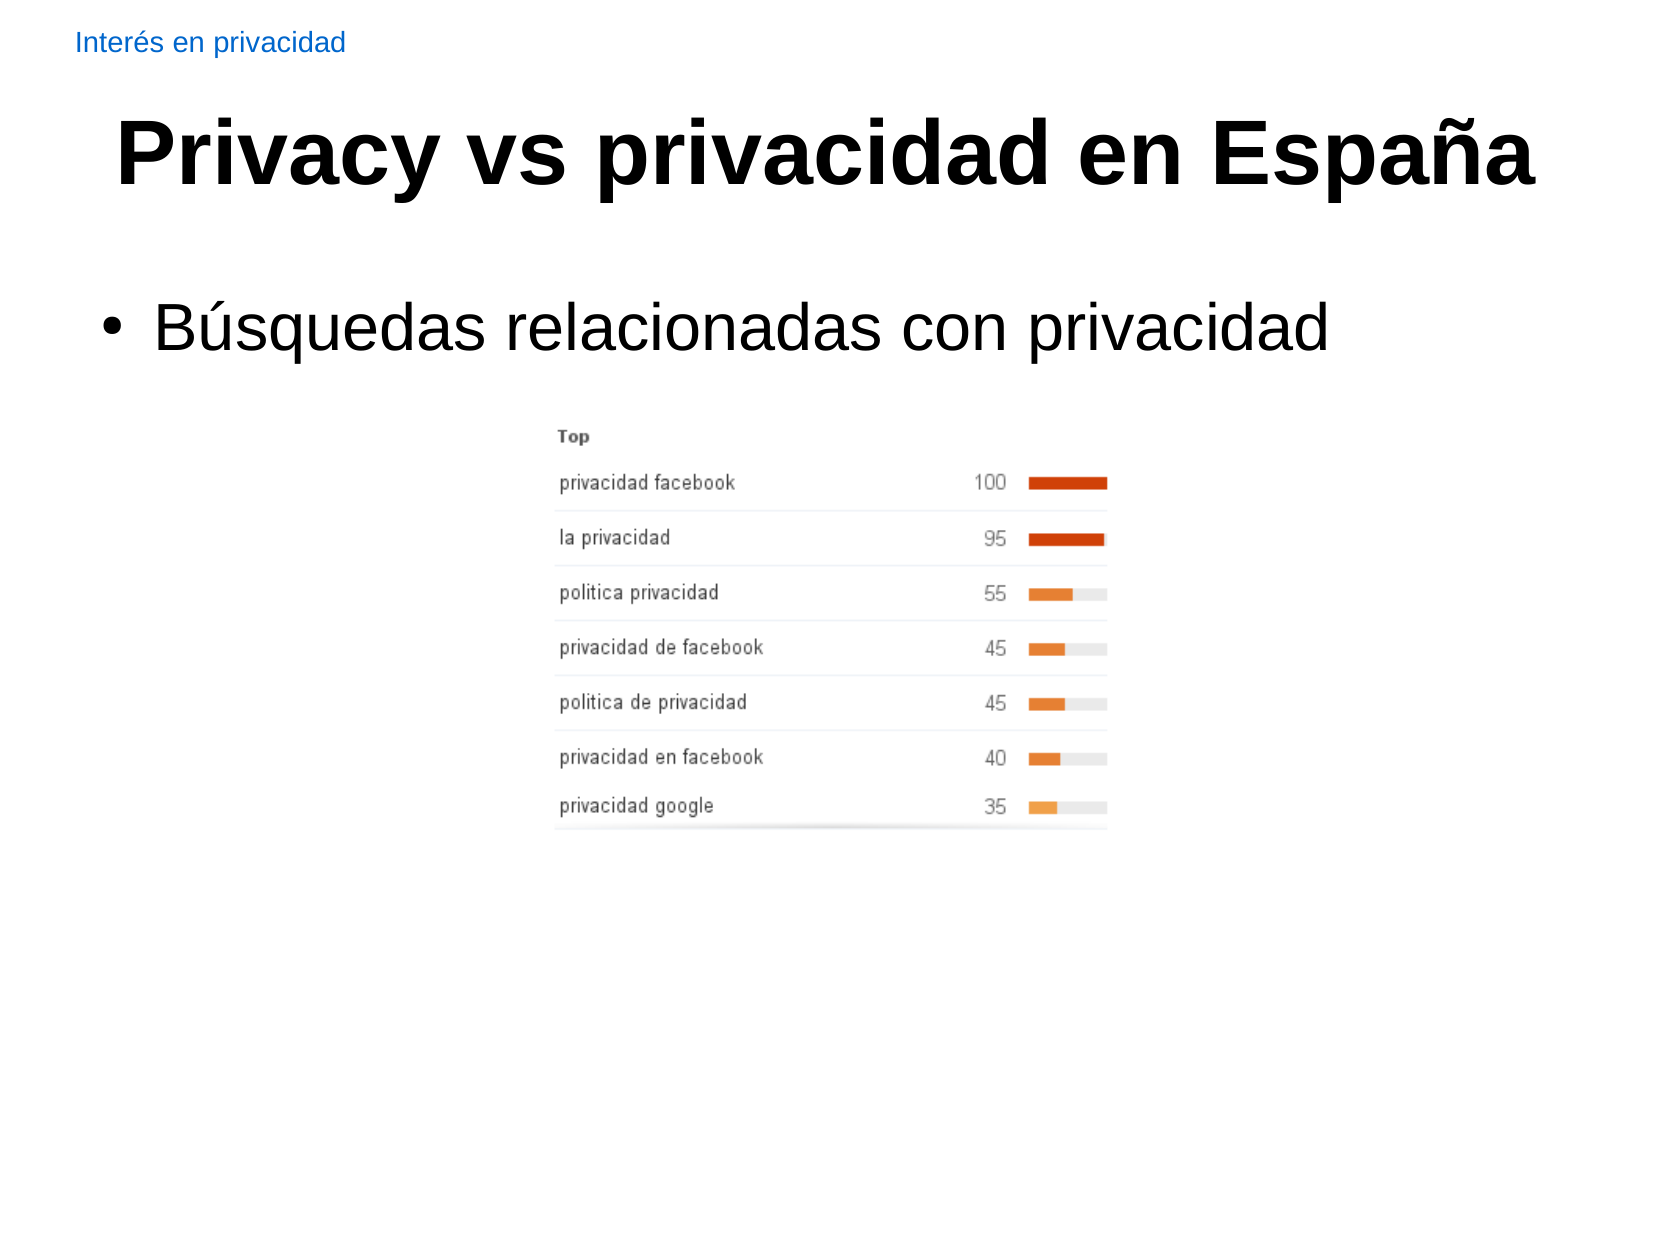

Interés en privacidad
# Privacy vs privacidad en España
Búsquedas relacionadas con privacidad